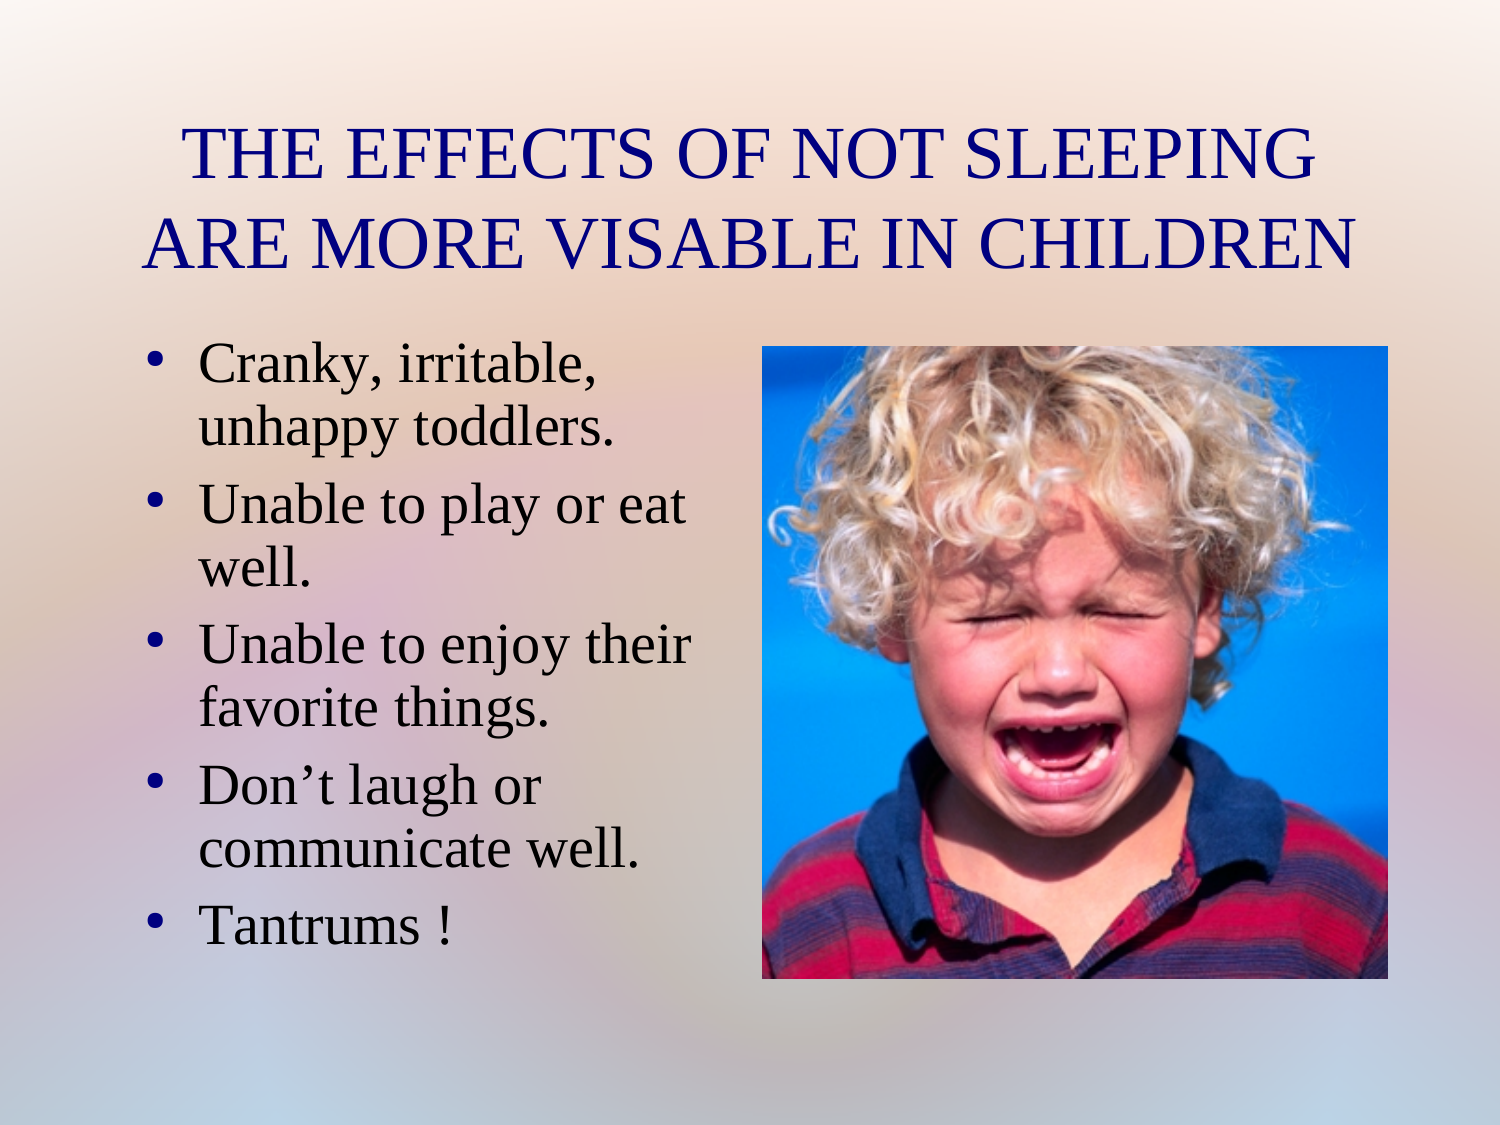

# THE EFFECTS OF NOT SLEEPING ARE MORE VISABLE IN CHILDREN
Cranky, irritable, unhappy toddlers.
Unable to play or eat well.
Unable to enjoy their favorite things.
Don’t laugh or communicate well.
Tantrums !